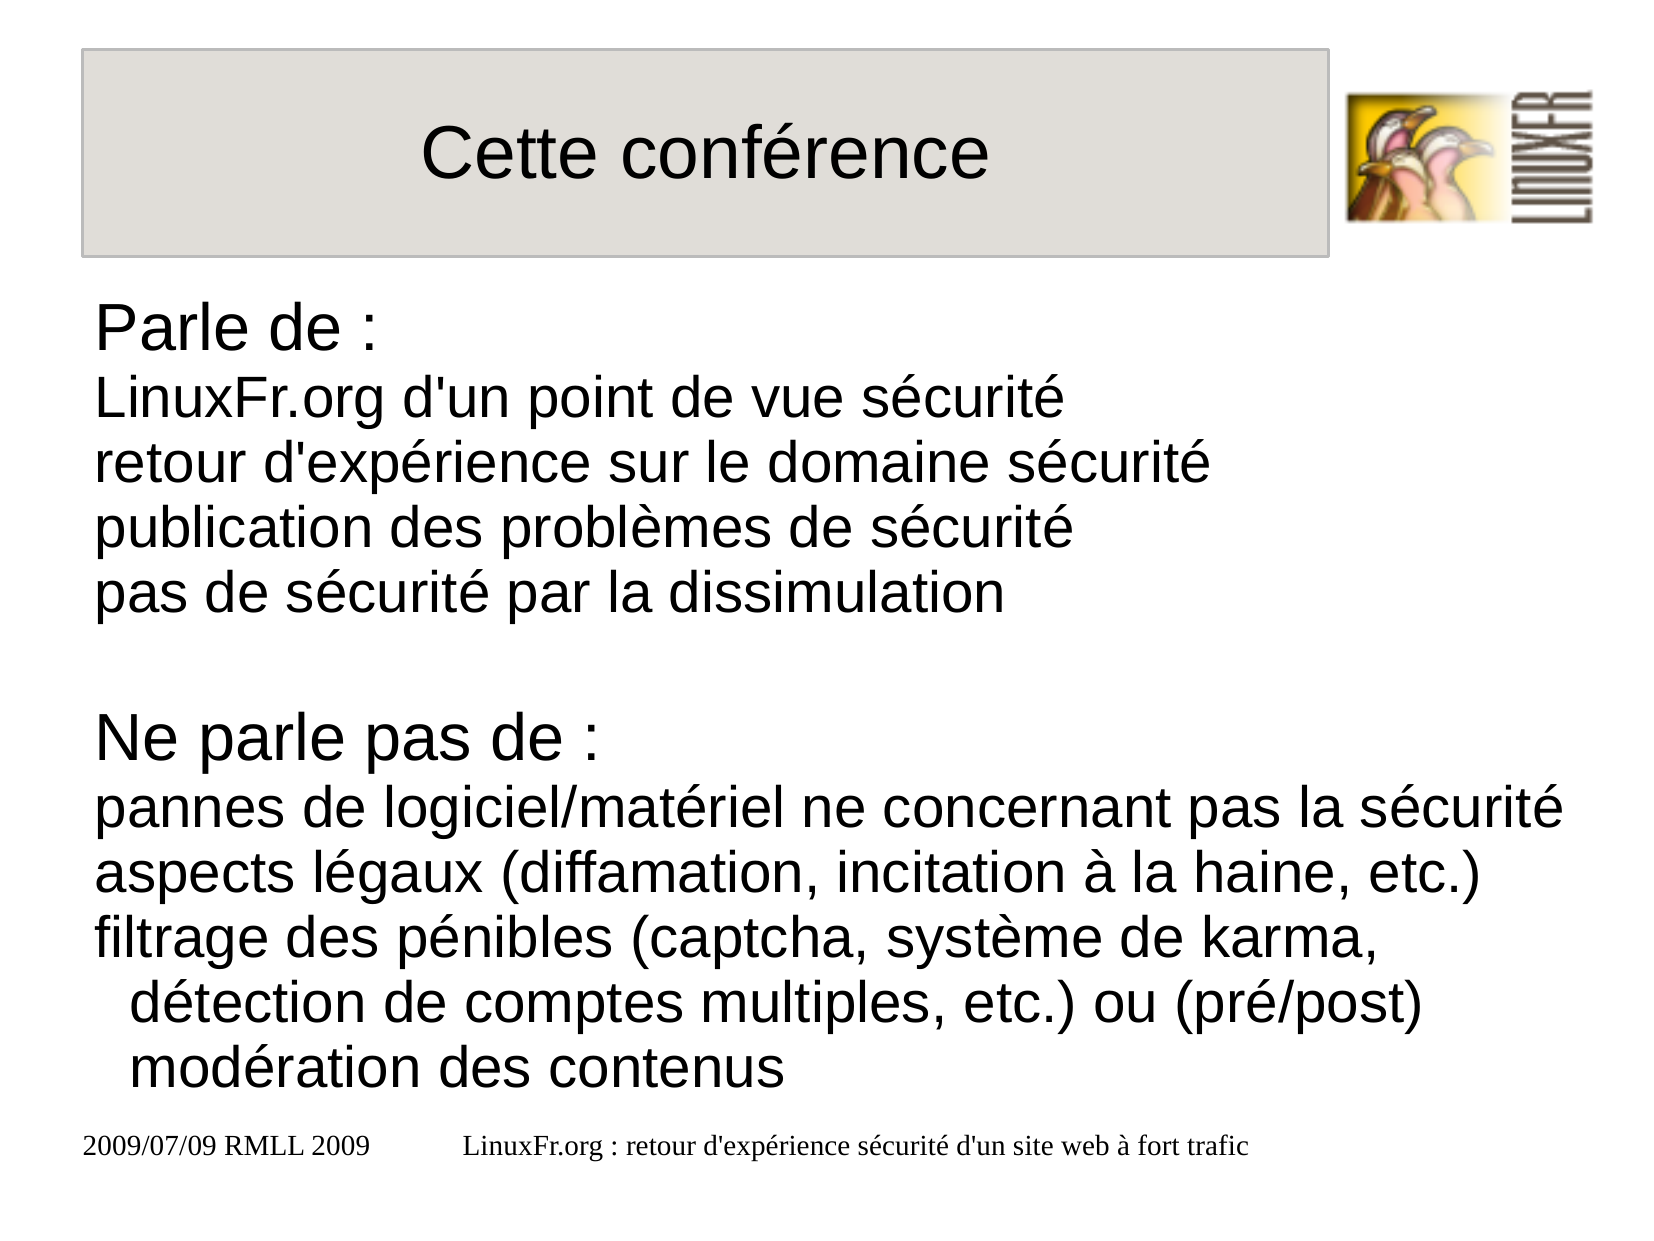

# Cette conférence
Parle de :
LinuxFr.org d'un point de vue sécurité
retour d'expérience sur le domaine sécurité
publication des problèmes de sécurité
pas de sécurité par la dissimulation
Ne parle pas de :
pannes de logiciel/matériel ne concernant pas la sécurité
aspects légaux (diffamation, incitation à la haine, etc.)
filtrage des pénibles (captcha, système de karma, détection de comptes multiples, etc.) ou (pré/post) modération des contenus